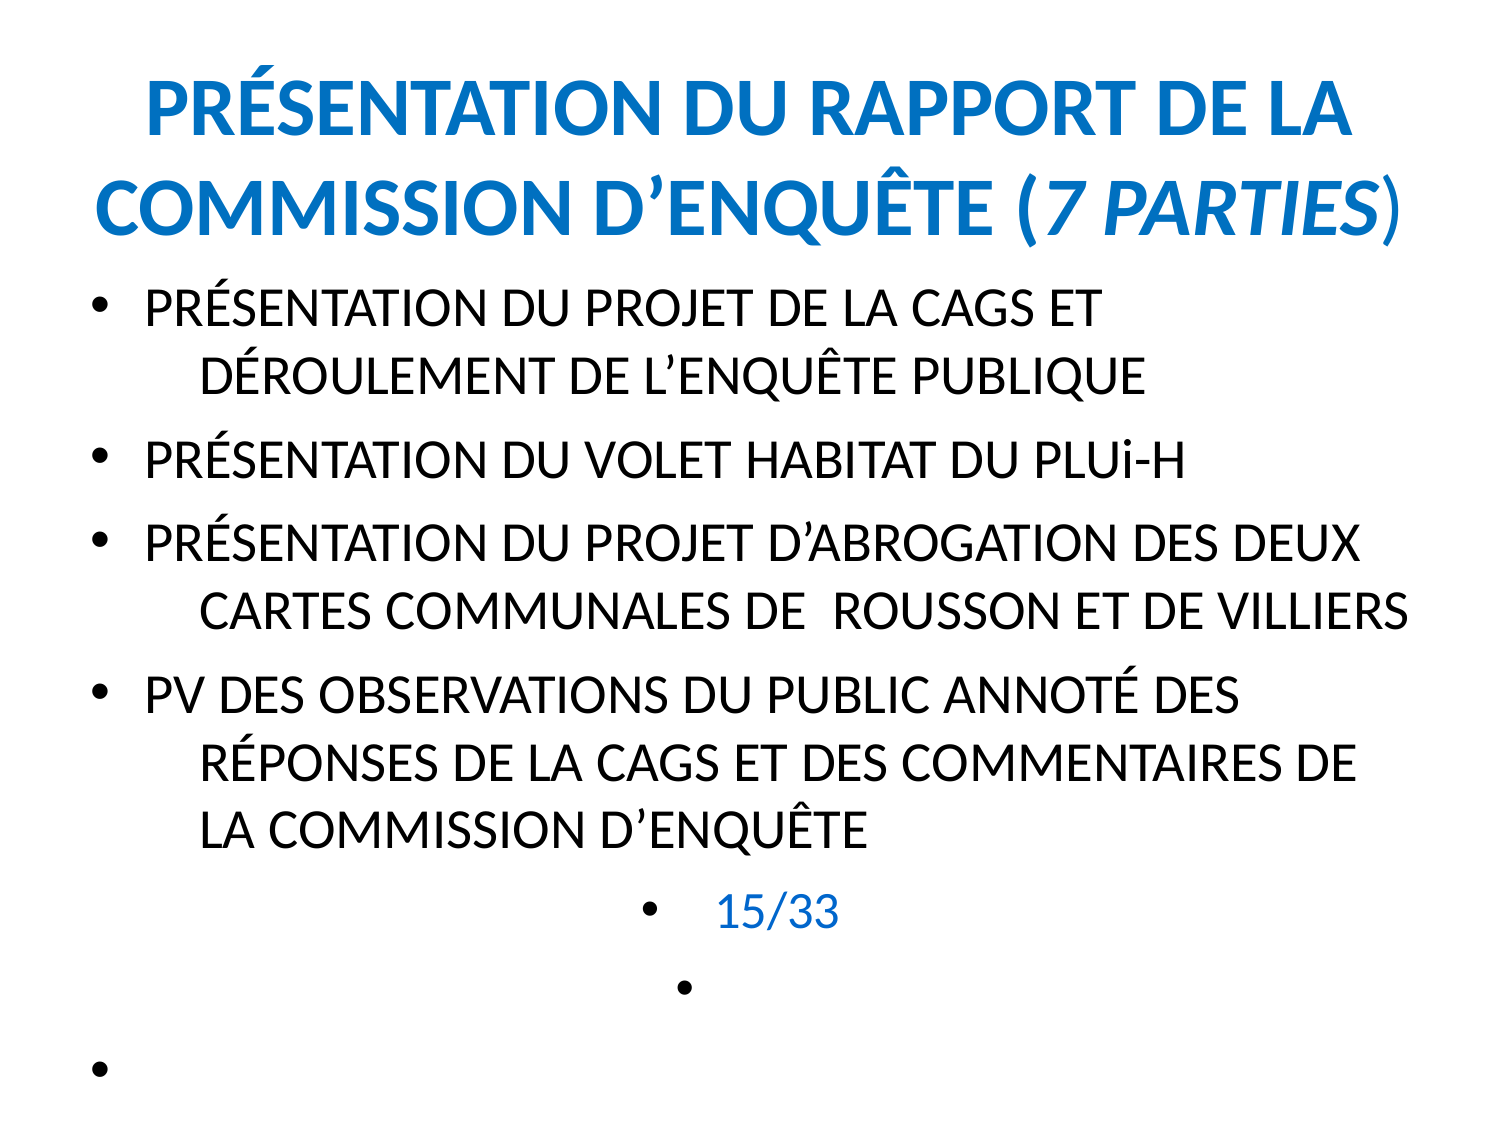

# PRÉSENTATION DU RAPPORT DE LA COMMISSION D’ENQUÊTE (7 PARTIES)
PRÉSENTATION DU PROJET DE LA CAGS ET DÉROULEMENT DE L’ENQUÊTE PUBLIQUE
PRÉSENTATION DU VOLET HABITAT DU PLUi-H
PRÉSENTATION DU PROJET D’ABROGATION DES DEUX CARTES COMMUNALES DE ROUSSON ET DE VILLIERS
PV DES OBSERVATIONS DU PUBLIC ANNOTÉ DES RÉPONSES DE LA CAGS ET DES COMMENTAIRES DE LA COMMISSION D’ENQUÊTE
15/33